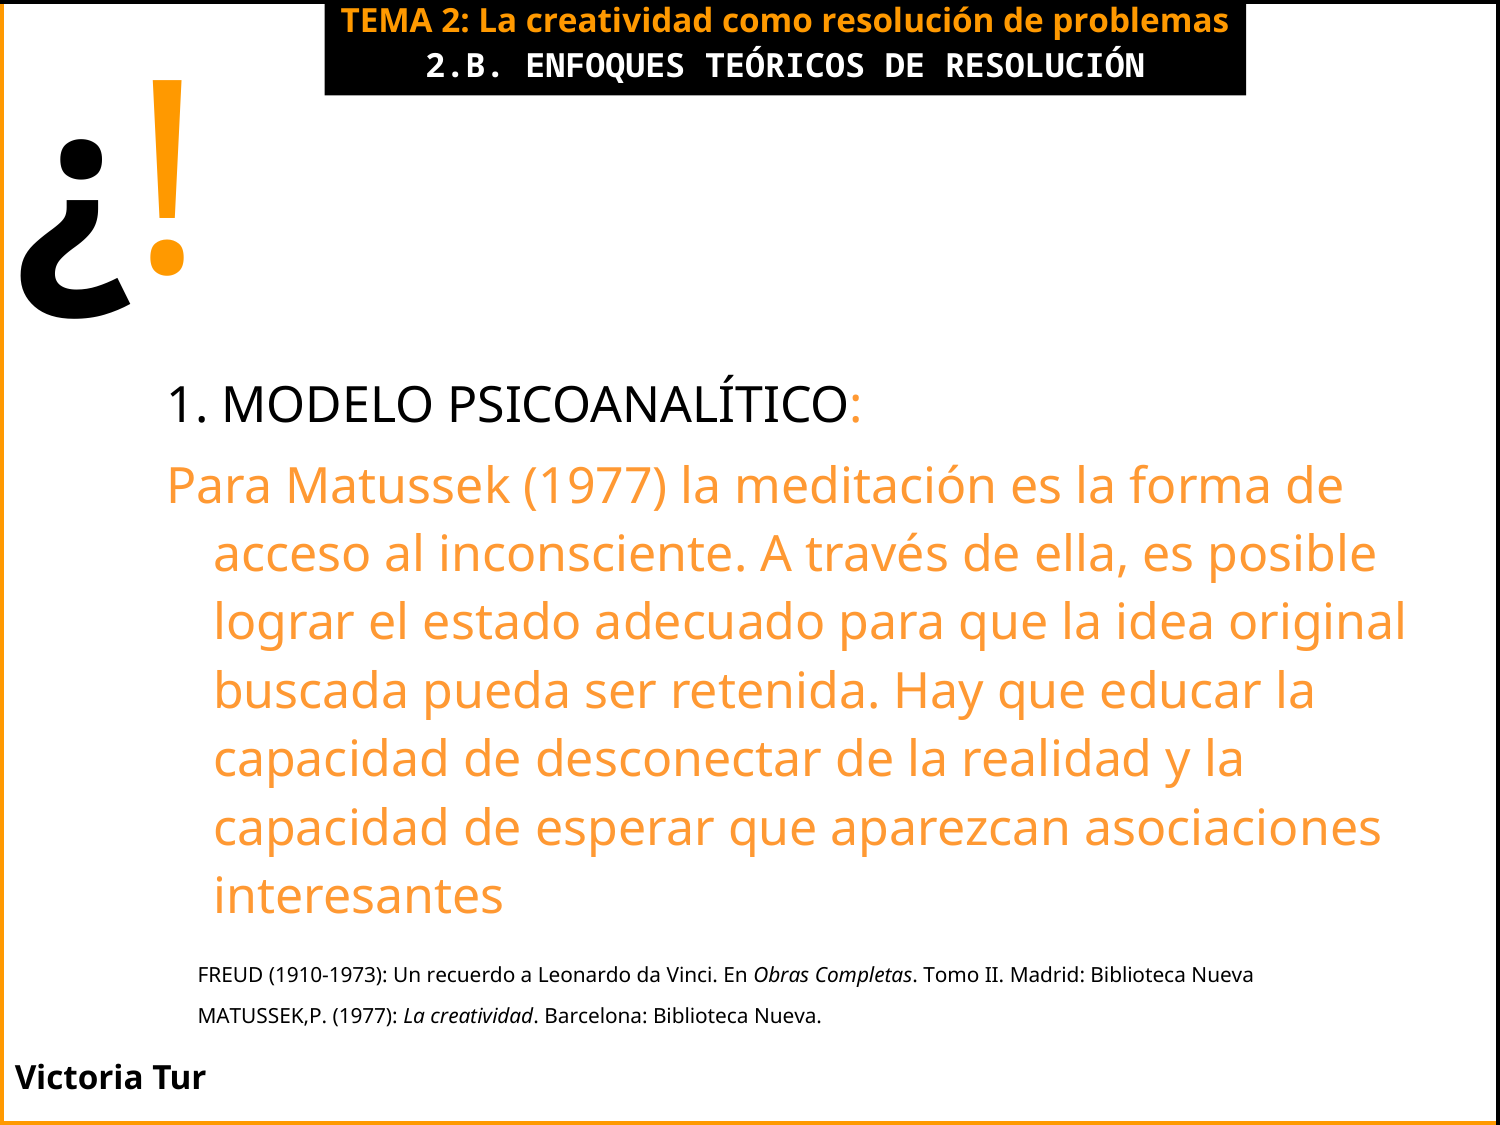

# 1. MODELO PSICOANALÍTICO:
Para Matussek (1977) la meditación es la forma de acceso al inconsciente. A través de ella, es posible lograr el estado adecuado para que la idea original buscada pueda ser retenida. Hay que educar la capacidad de desconectar de la realidad y la capacidad de esperar que aparezcan asociaciones interesantes
FREUD (1910-1973): Un recuerdo a Leonardo da Vinci. En Obras Completas. Tomo II. Madrid: Biblioteca Nueva
MATUSSEK,P. (1977): La creatividad. Barcelona: Biblioteca Nueva.